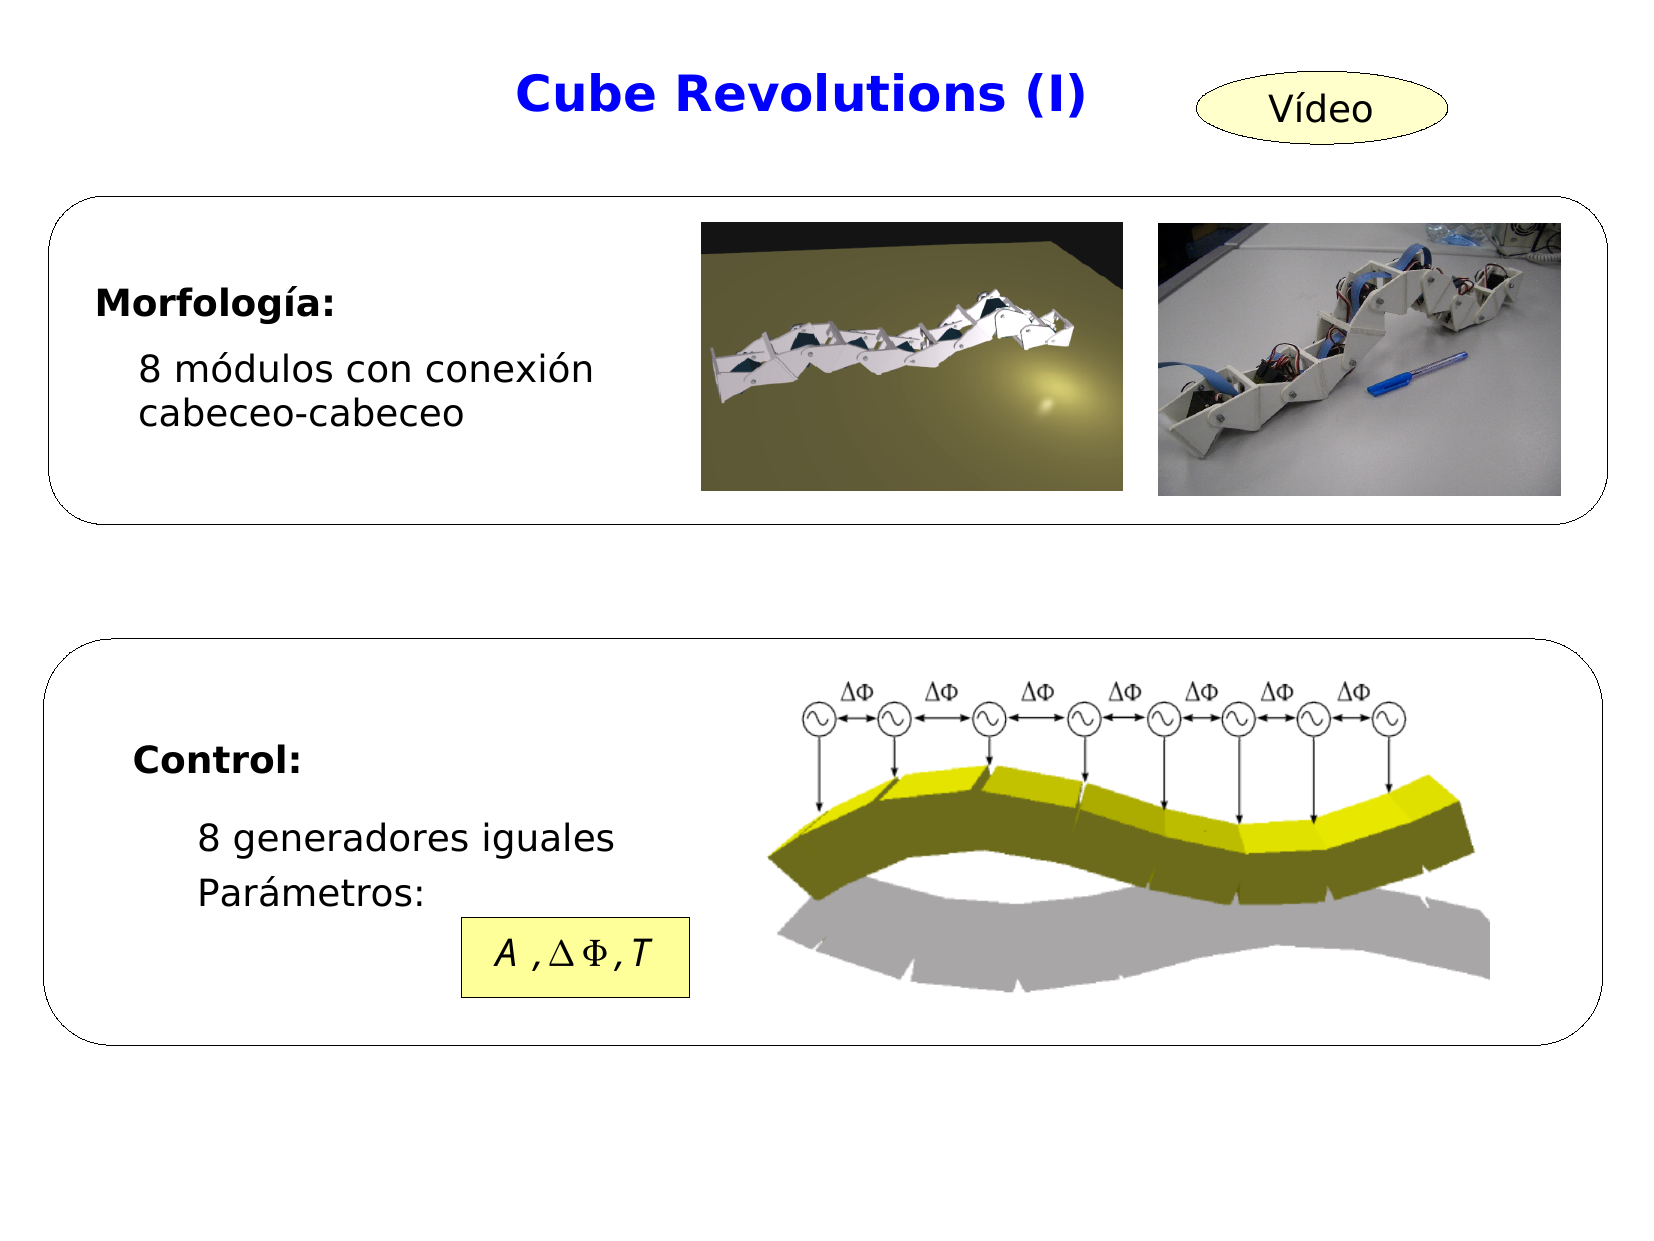

Cube Revolutions (I)
Vídeo
 Morfología:
8 módulos con conexión cabeceo-cabeceo
 Control:
 8 generadores iguales
 Parámetros: